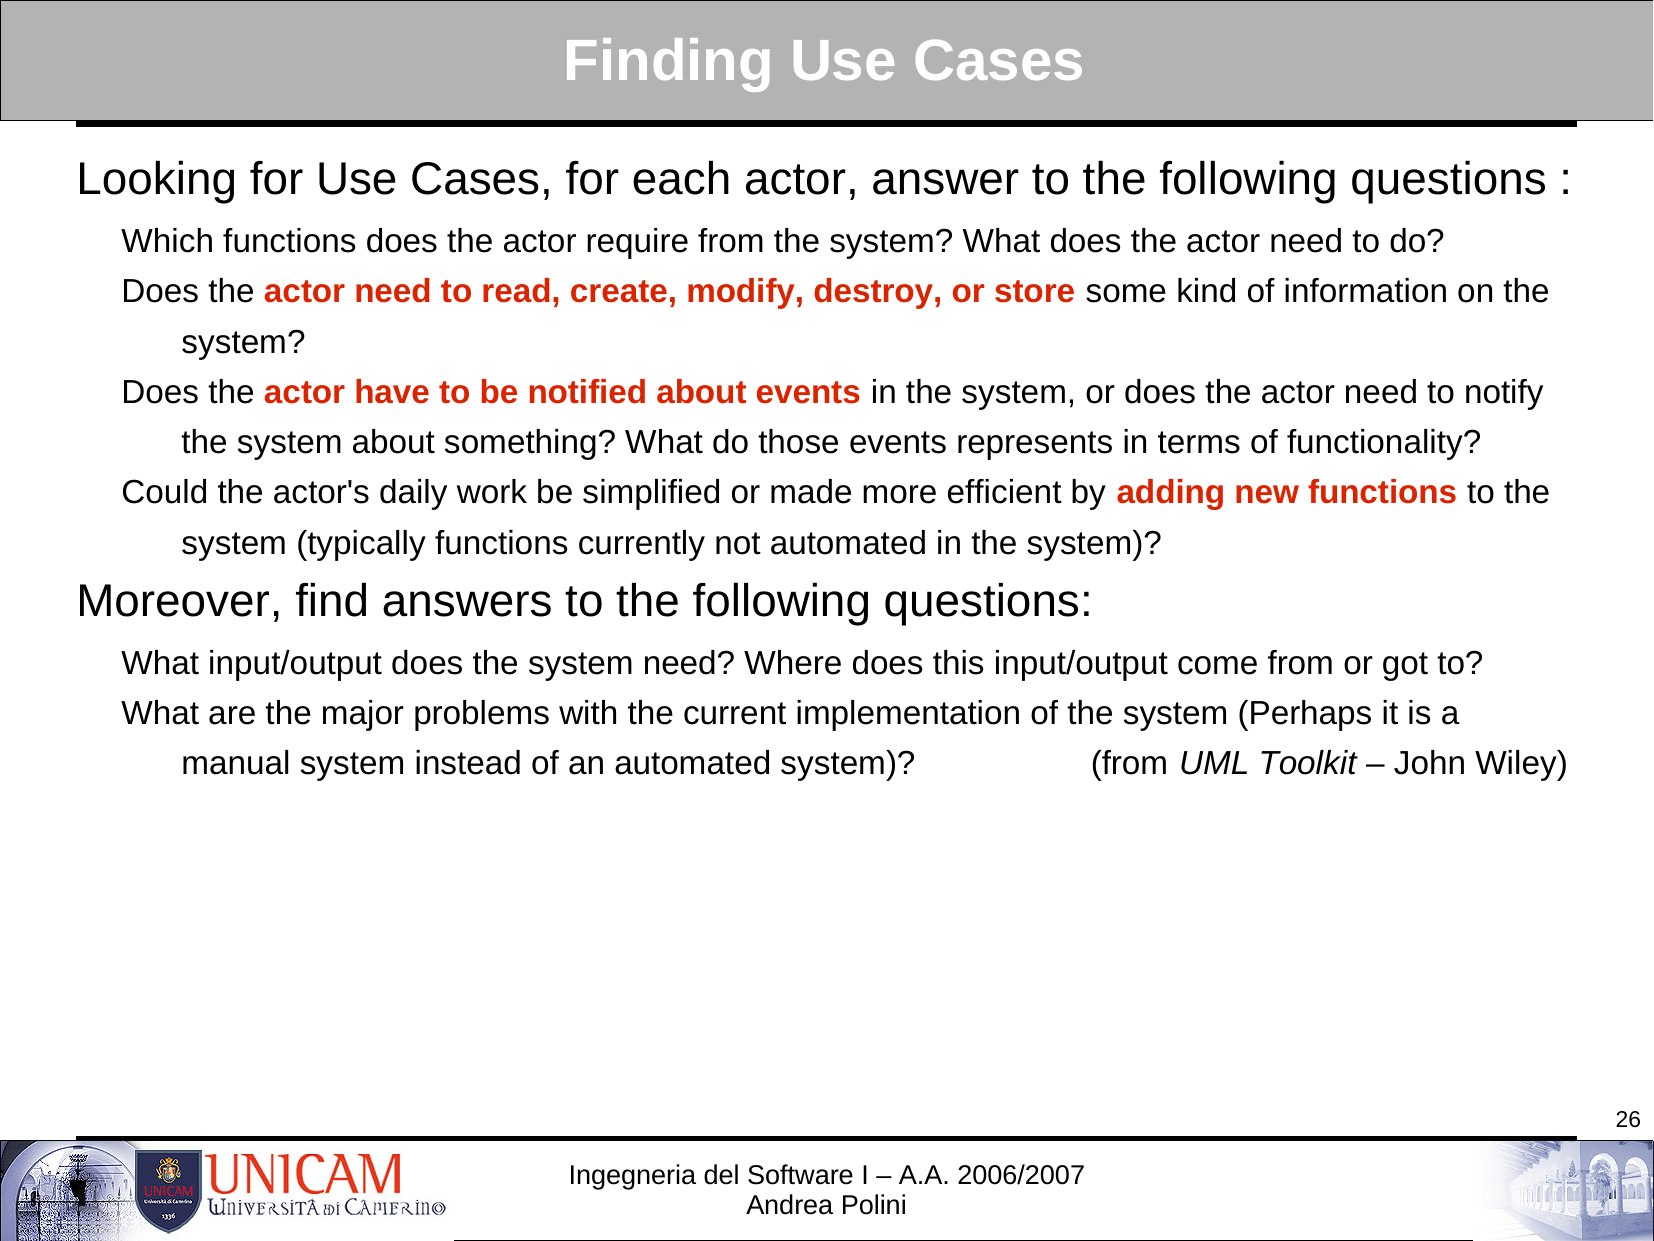

# Finding Use Cases
Looking for Use Cases, for each actor, answer to the following questions :
Which functions does the actor require from the system? What does the actor need to do?
Does the actor need to read, create, modify, destroy, or store some kind of information on the system?
Does the actor have to be notified about events in the system, or does the actor need to notify the system about something? What do those events represents in terms of functionality?
Could the actor's daily work be simplified or made more efficient by adding new functions to the system (typically functions currently not automated in the system)?
Moreover, find answers to the following questions:
What input/output does the system need? Where does this input/output come from or got to?
What are the major problems with the current implementation of the system (Perhaps it is a manual system instead of an automated system)? (from UML Toolkit – John Wiley)
26